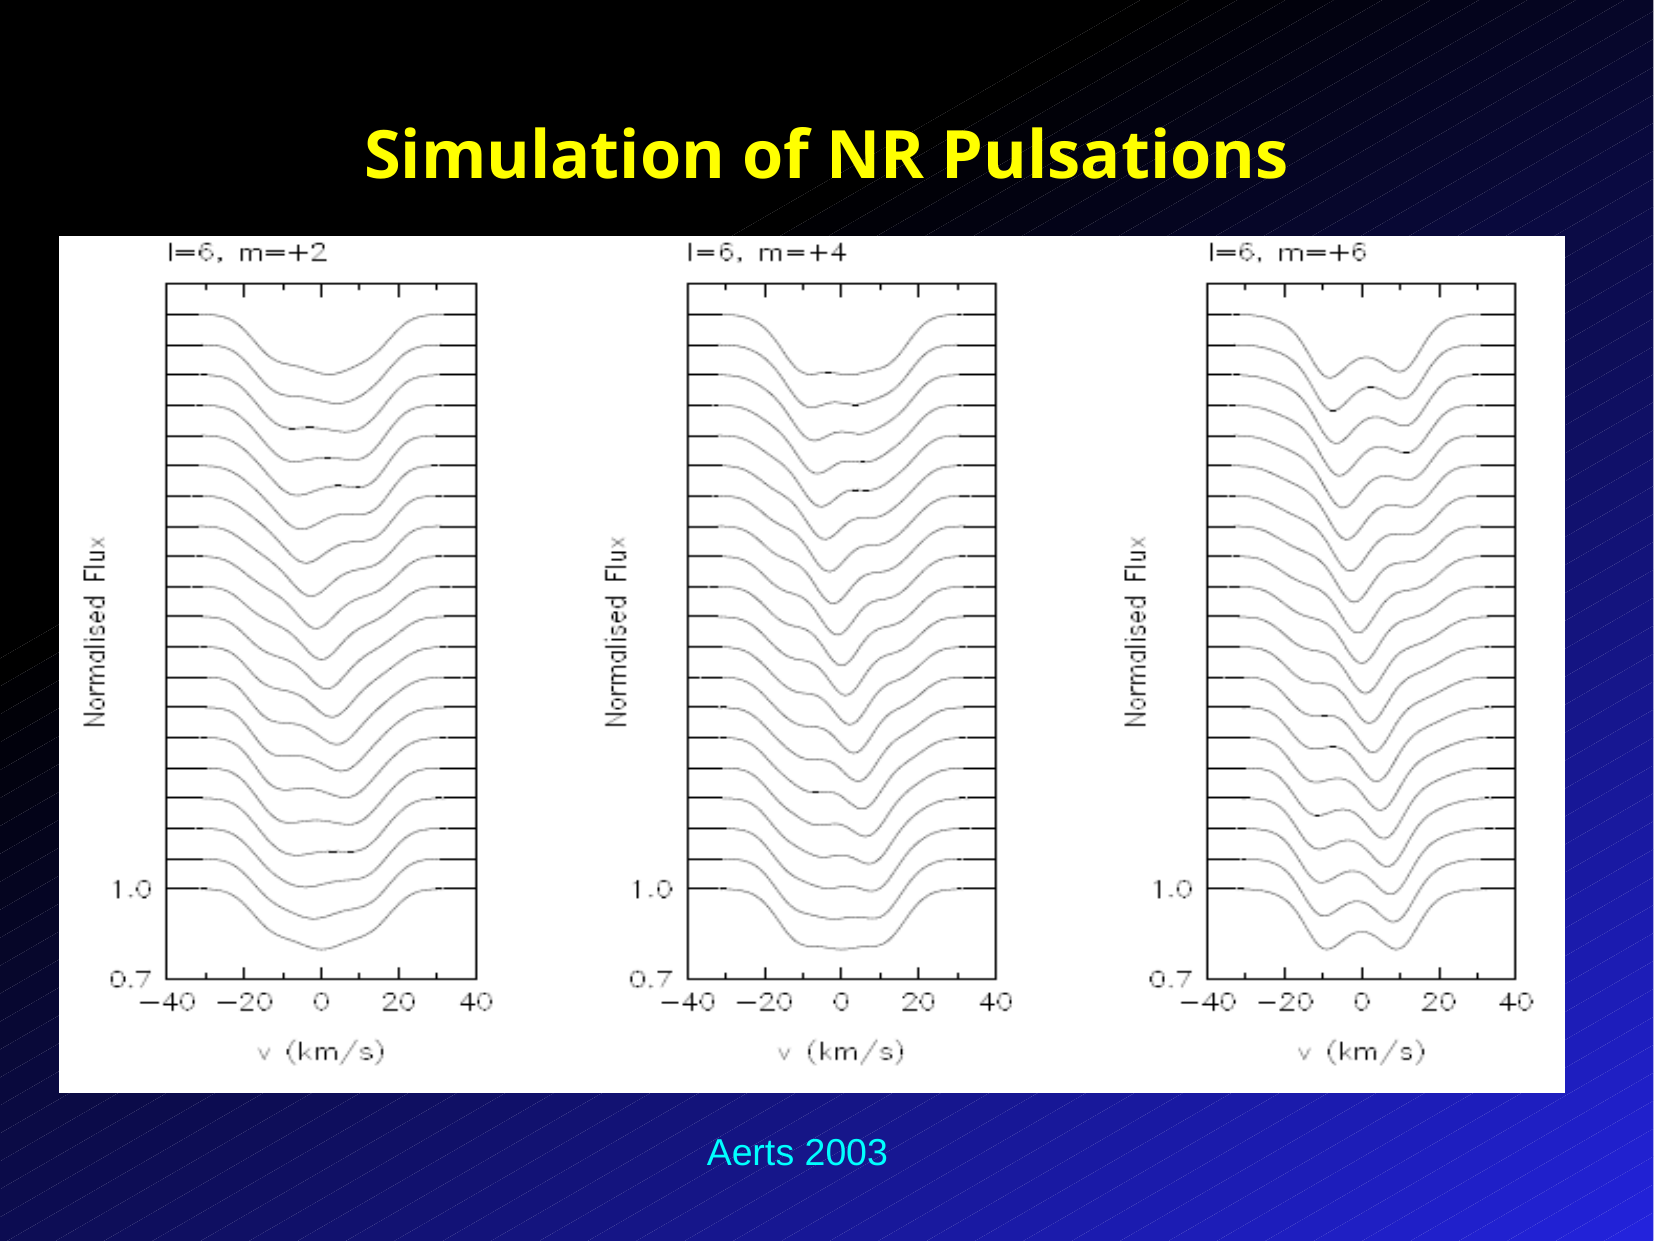

# Simulation of NR Pulsations
Aerts 2003